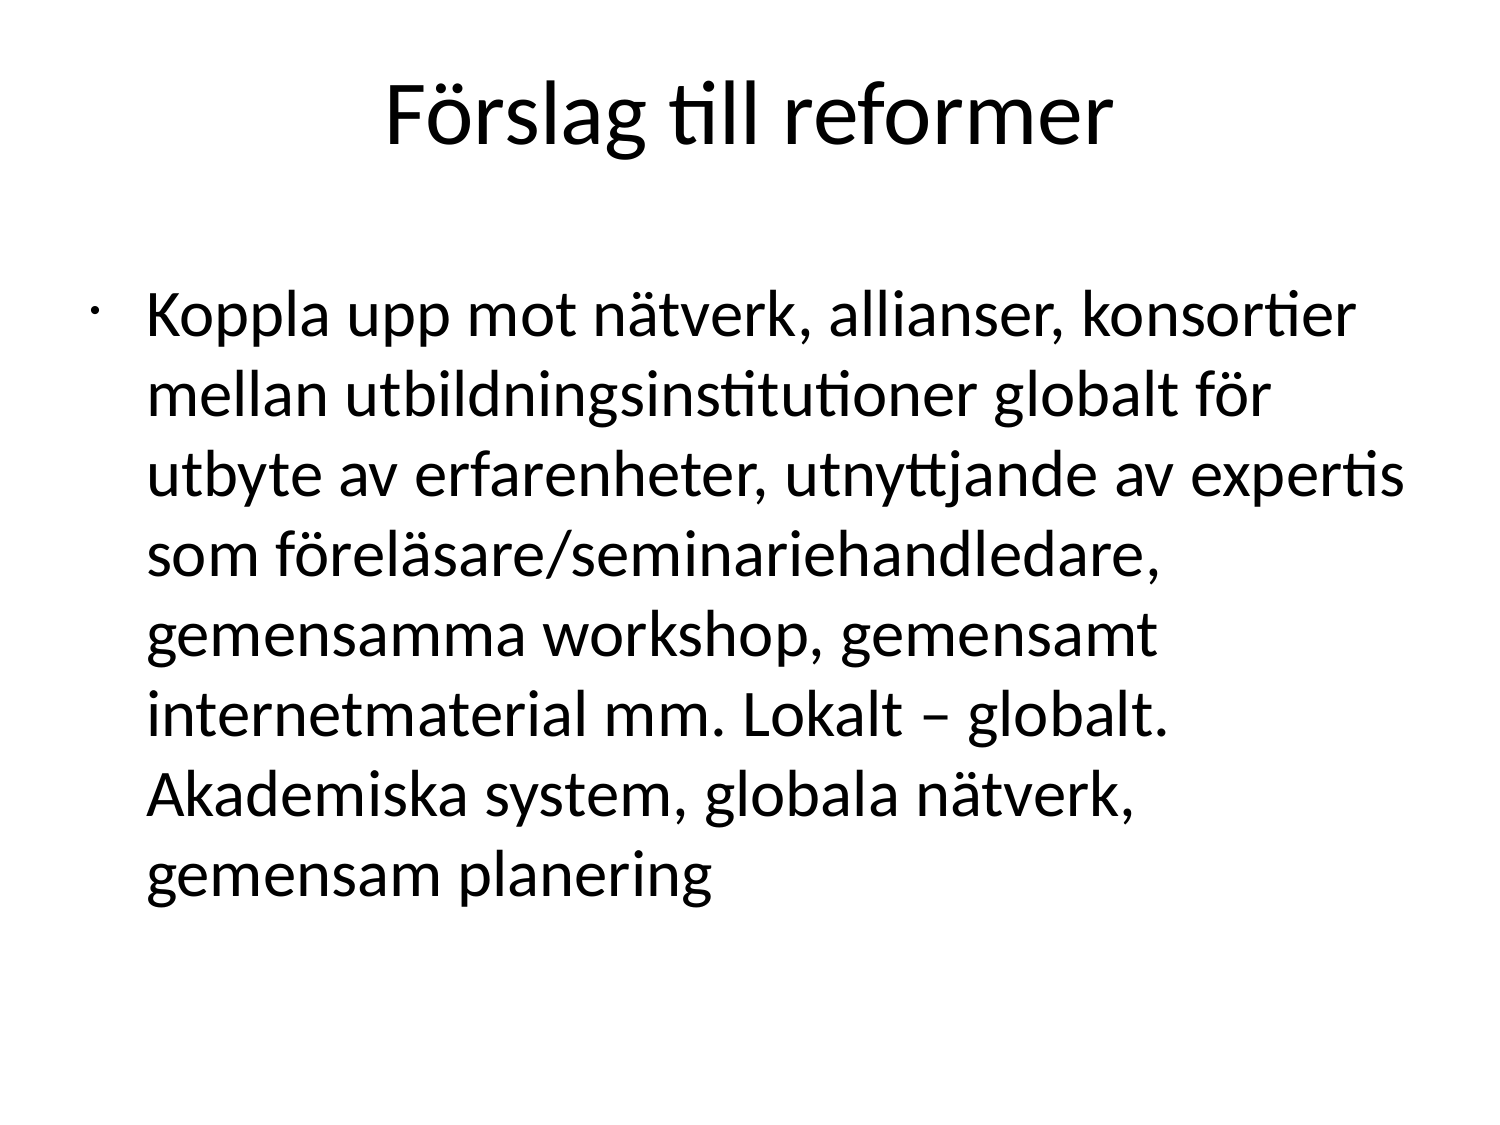

# Förslag till reformer
Koppla upp mot nätverk, allianser, konsortier mellan utbildningsinstitutioner globalt för utbyte av erfarenheter, utnyttjande av expertis som föreläsare/seminariehandledare, gemensamma workshop, gemensamt internetmaterial mm. Lokalt – globalt. Akademiska system, globala nätverk, gemensam planering